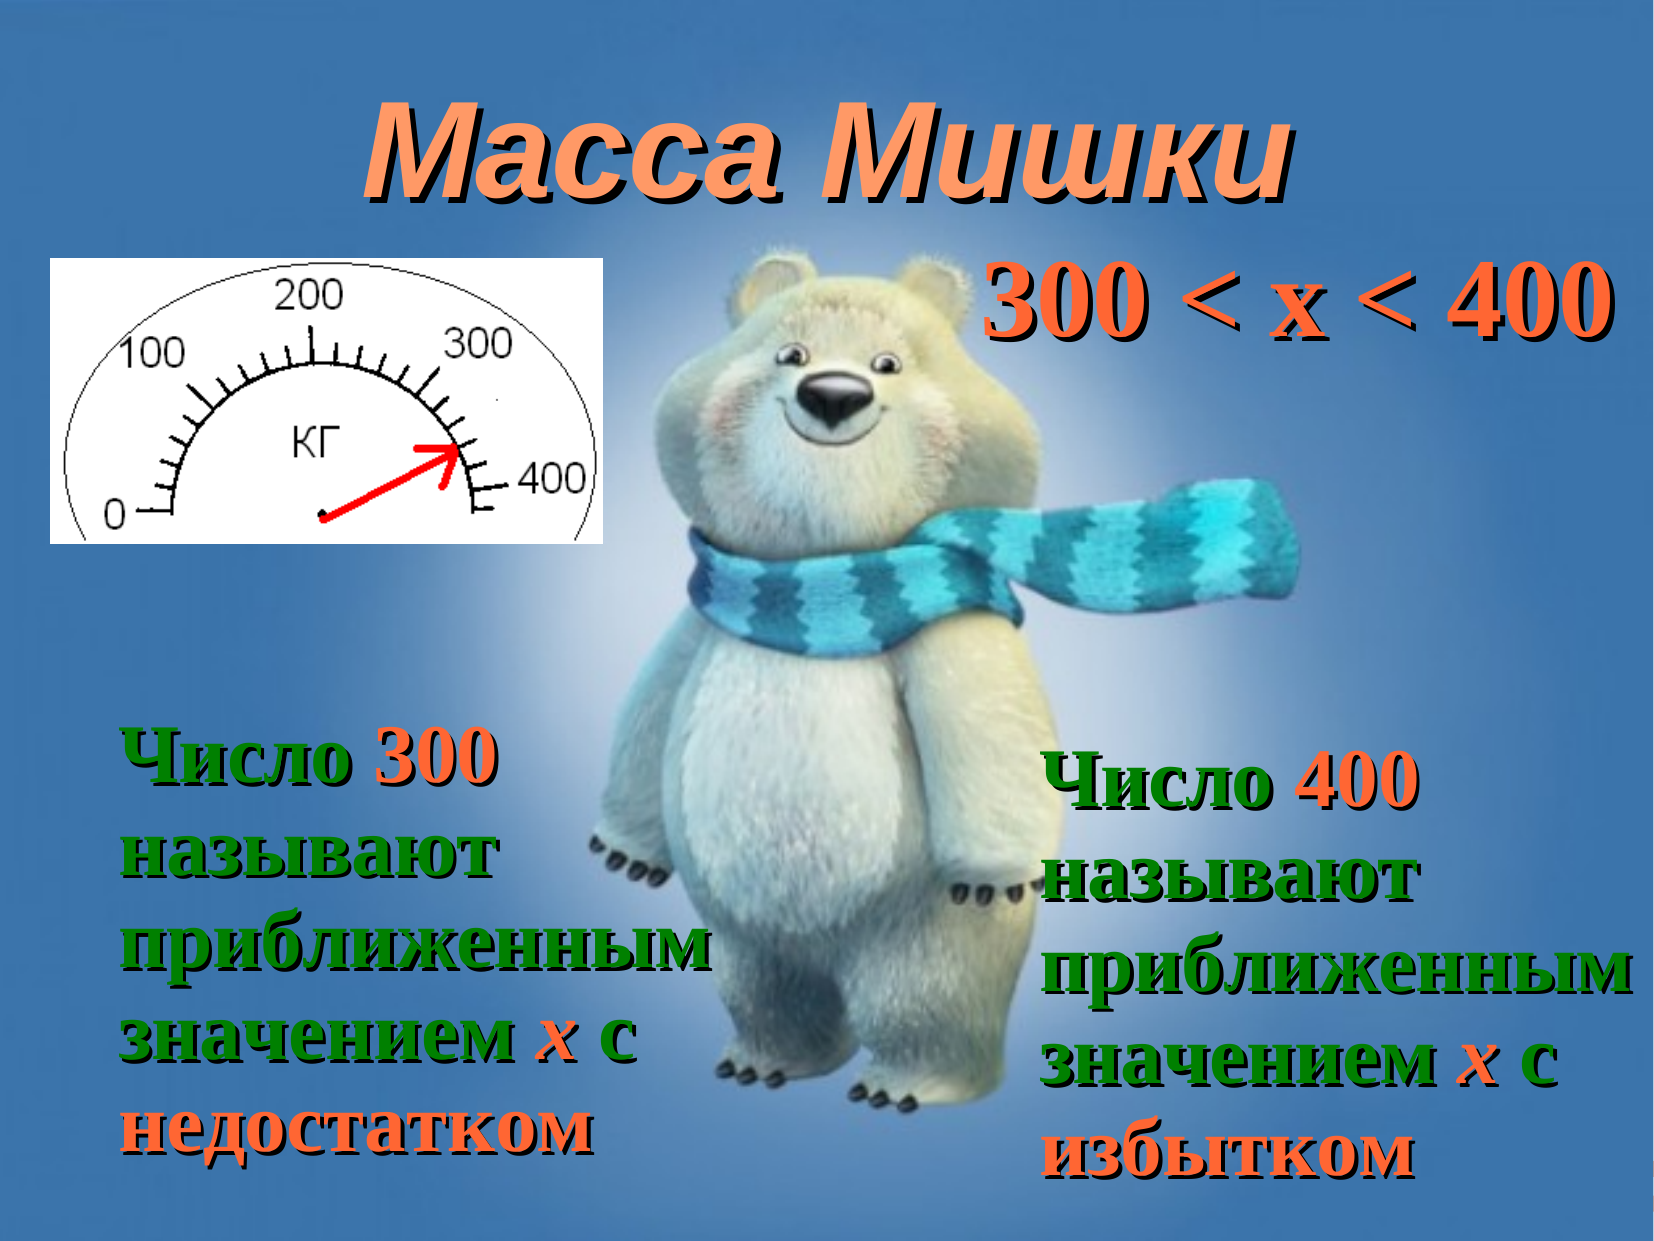

# Масса Мишки
300 < x < 400
Число 300 называют приближенным значением х с недостатком
Число 400 называют приближенным значением х с избытком